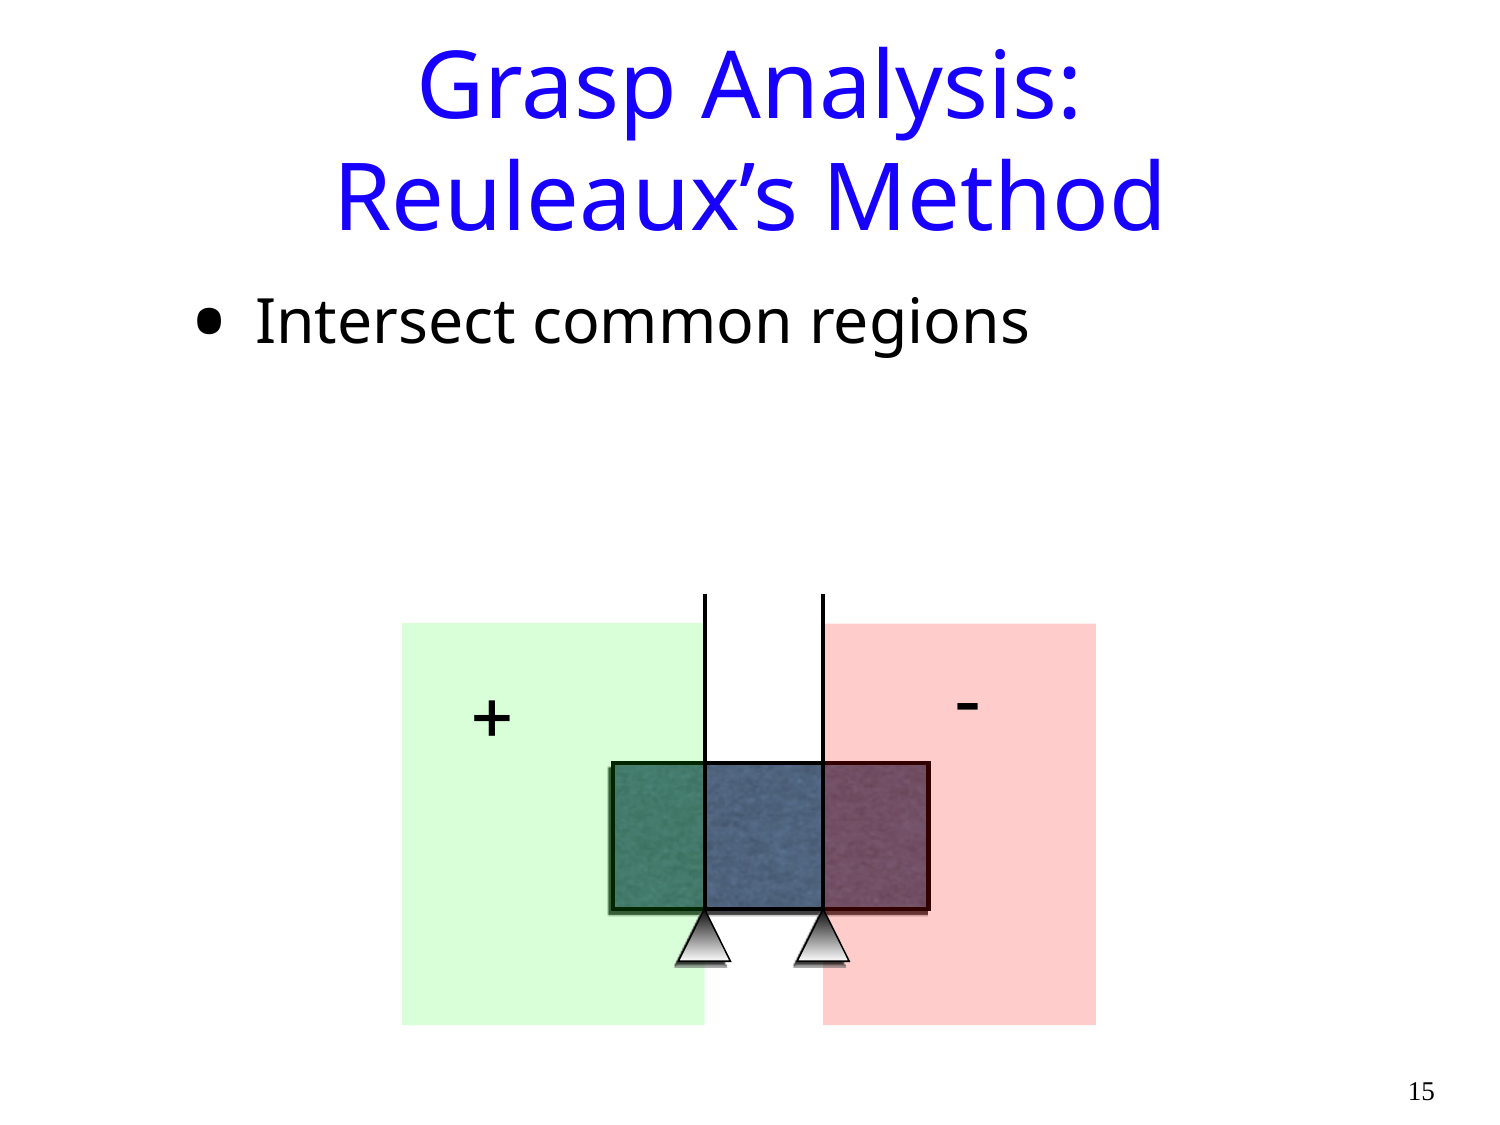

Grasp Analysis:
Reuleaux’s Method
# Intersect common regions
-
+
15